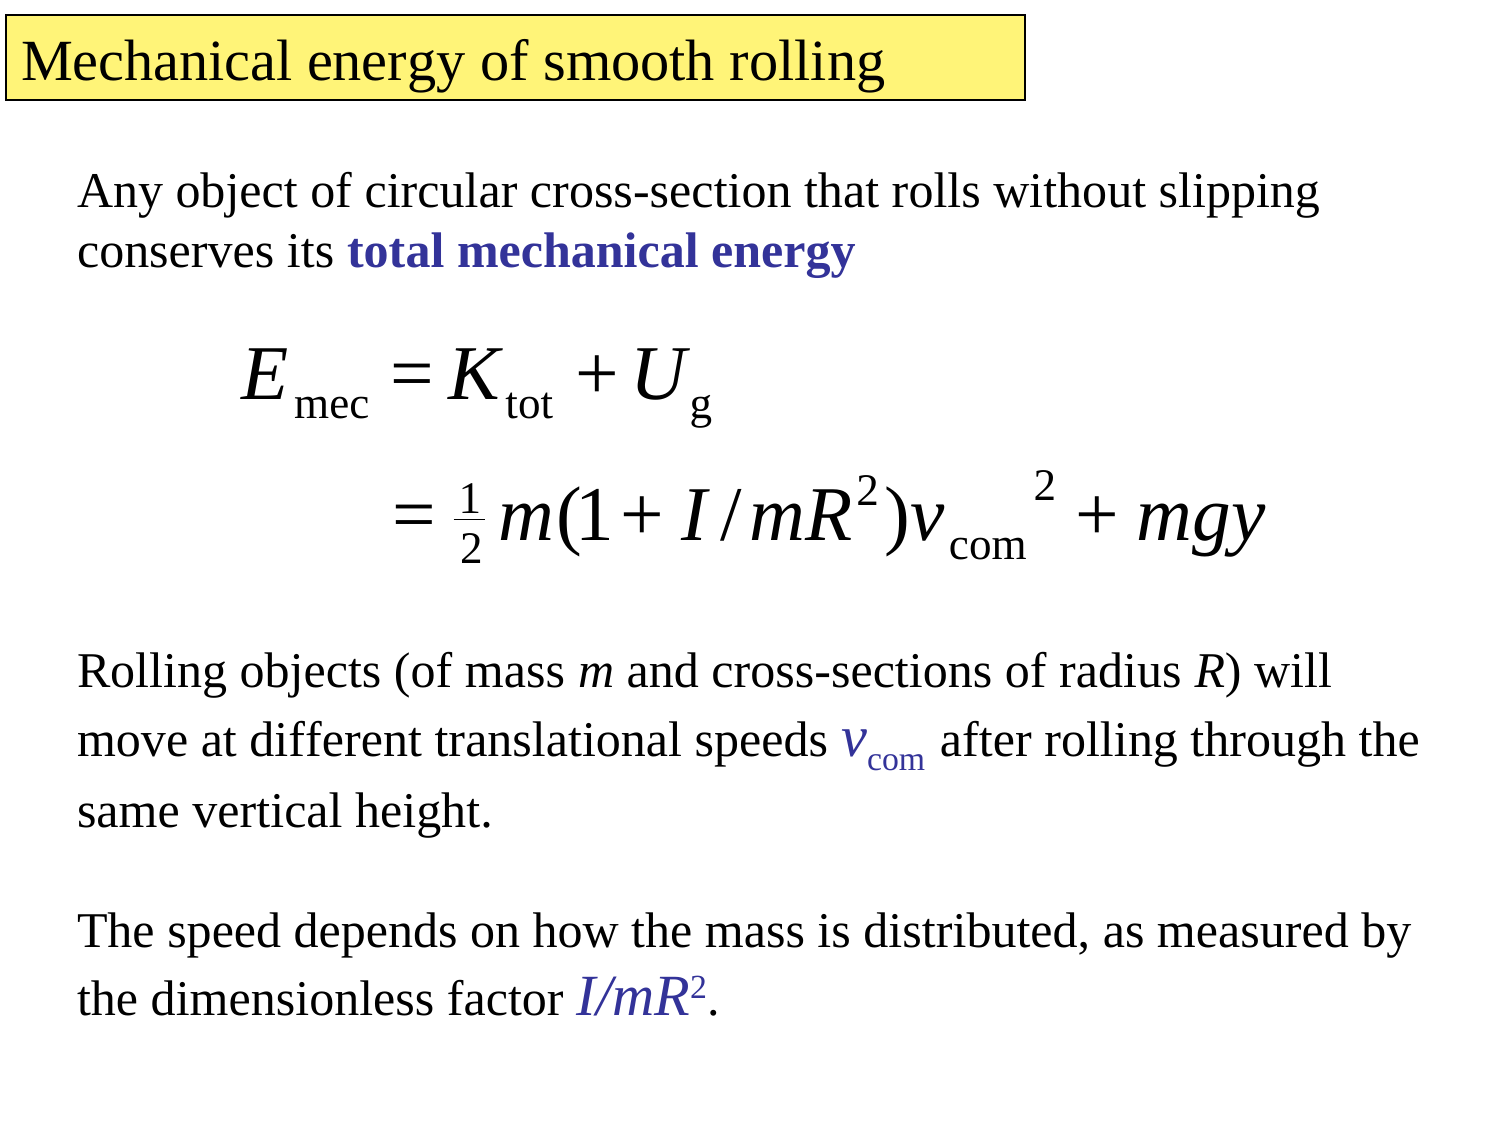

Mechanical energy of smooth rolling
Any object of circular cross-section that rolls without slipping conserves its total mechanical energy
Rolling objects (of mass m and cross-sections of radius R) will move at different translational speeds vcom after rolling through the same vertical height.
The speed depends on how the mass is distributed, as measured by the dimensionless factor I/mR2.